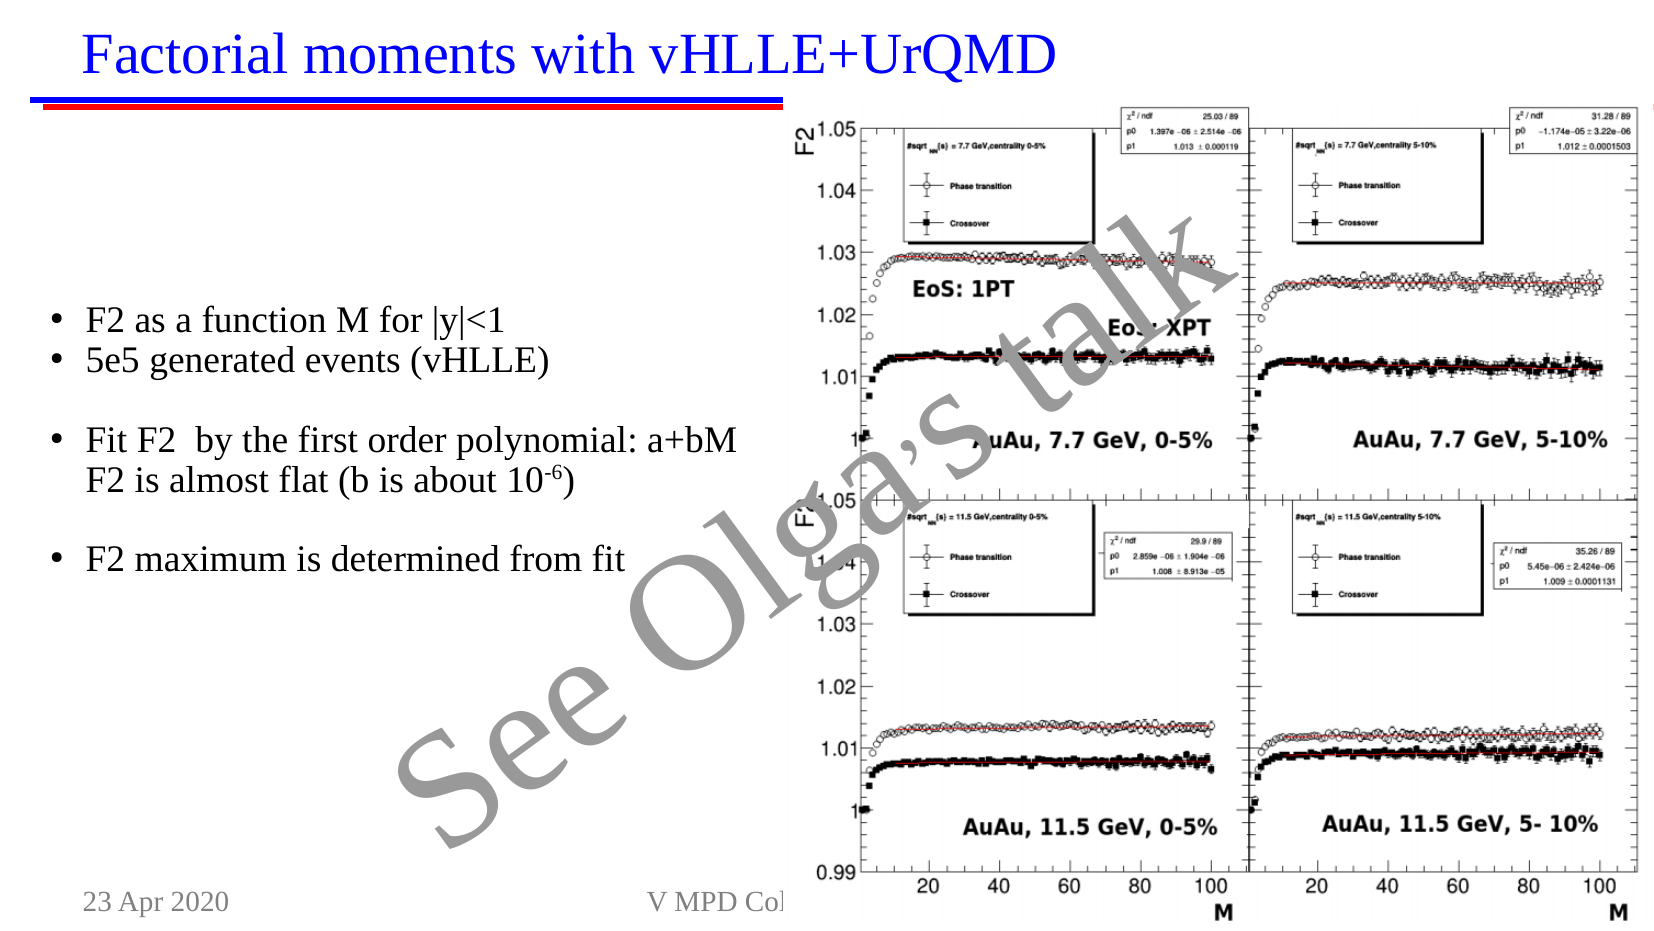

# Factorial moments with vHLLE+UrQMD
F2 as a function M for |y|<1
5e5 generated events (vHLLE)
Fit F2 by the first order polynomial: a+bM
F2 is almost flat (b is about 10-6)
F2 maximum is determined from fit
See Olga,s talk
23 Apr 2020
V MPD Collaboration meeting
21